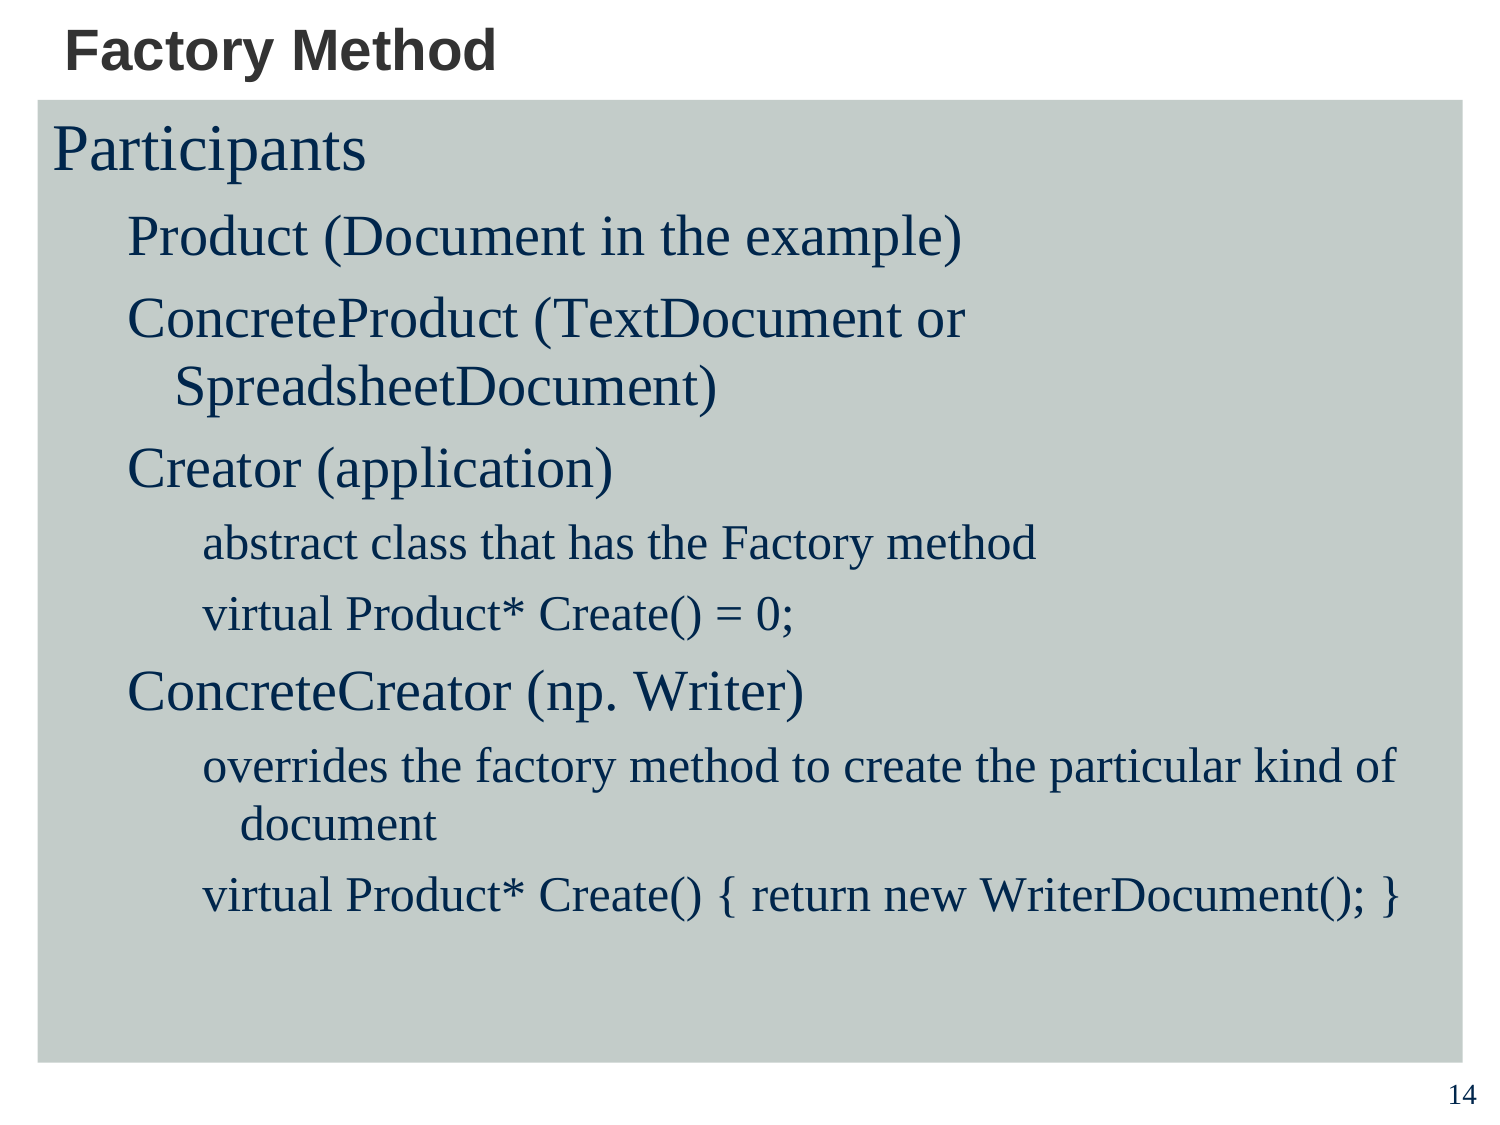

# Factory Method
Participants
Product (Document in the example)
ConcreteProduct (TextDocument or SpreadsheetDocument)
Creator (application)
abstract class that has the Factory method
virtual Product* Create() = 0;
ConcreteCreator (np. Writer)
overrides the factory method to create the particular kind of document
virtual Product* Create() { return new WriterDocument(); }